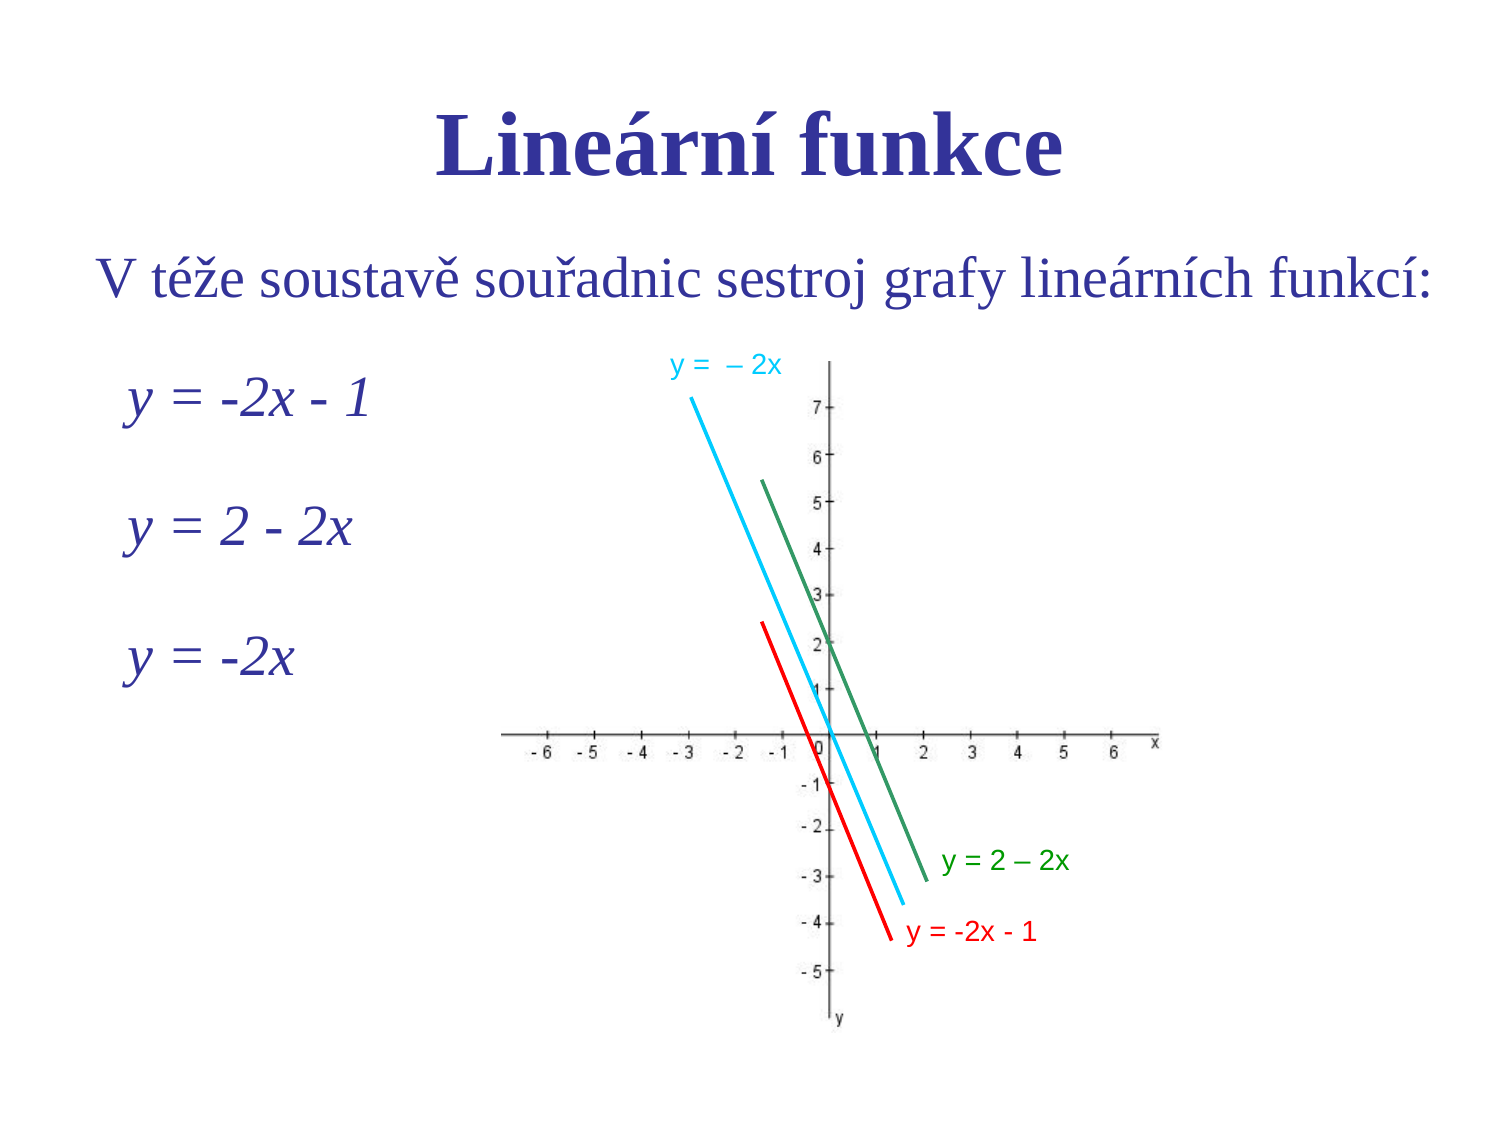

Lineární funkce
V téže soustavě souřadnic sestroj grafy lineárních funkcí:
y = – 2x
y = -2x - 1
y = 2 - 2x
y = -2x
y = 2 – 2x
y = -2x - 1